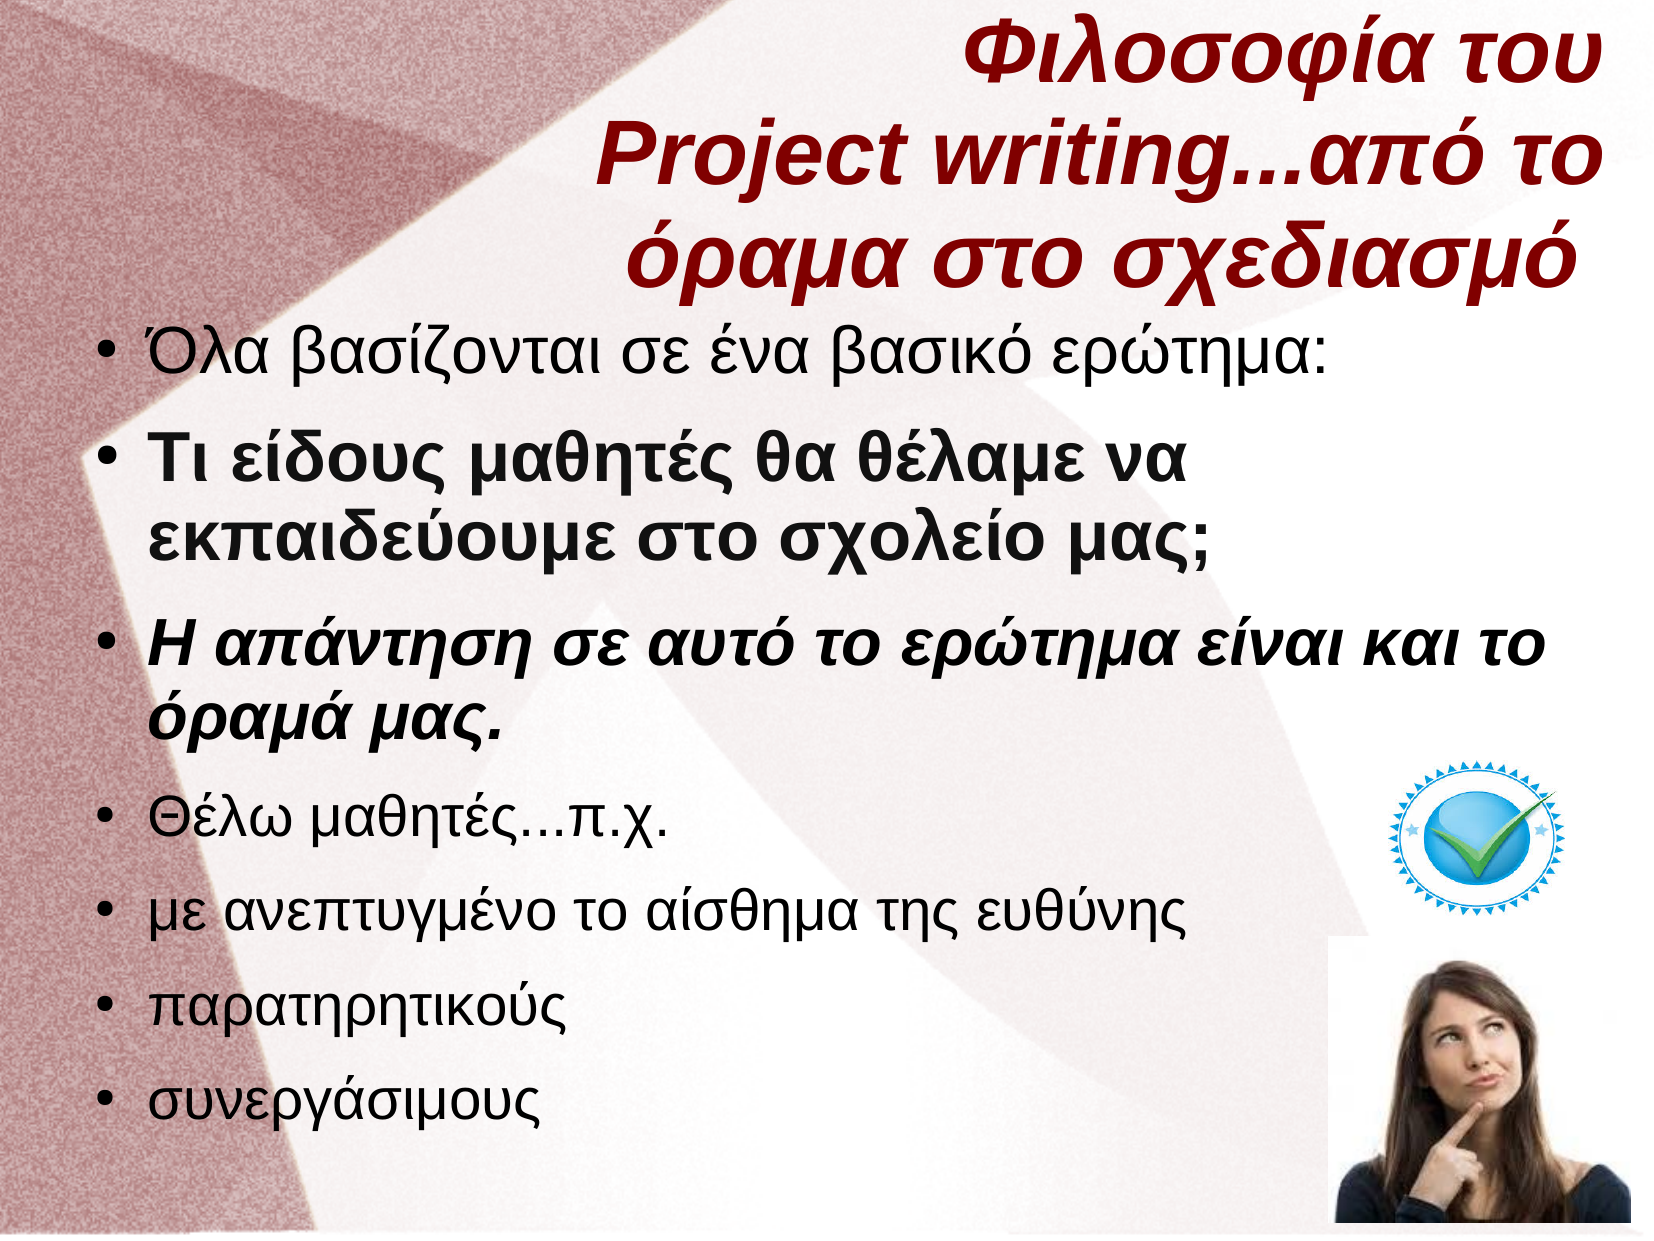

# Φιλοσοφία του Project writing...από το όραμα στο σχεδιασμό
Όλα βασίζονται σε ένα βασικό ερώτημα:
Τι είδους μαθητές θα θέλαμε να εκπαιδεύουμε στο σχολείο μας;
Η απάντηση σε αυτό το ερώτημα είναι και το όραμά μας.
Θέλω μαθητές...π.χ.
με ανεπτυγμένο το αίσθημα της ευθύνης
παρατηρητικούς
συνεργάσιμους